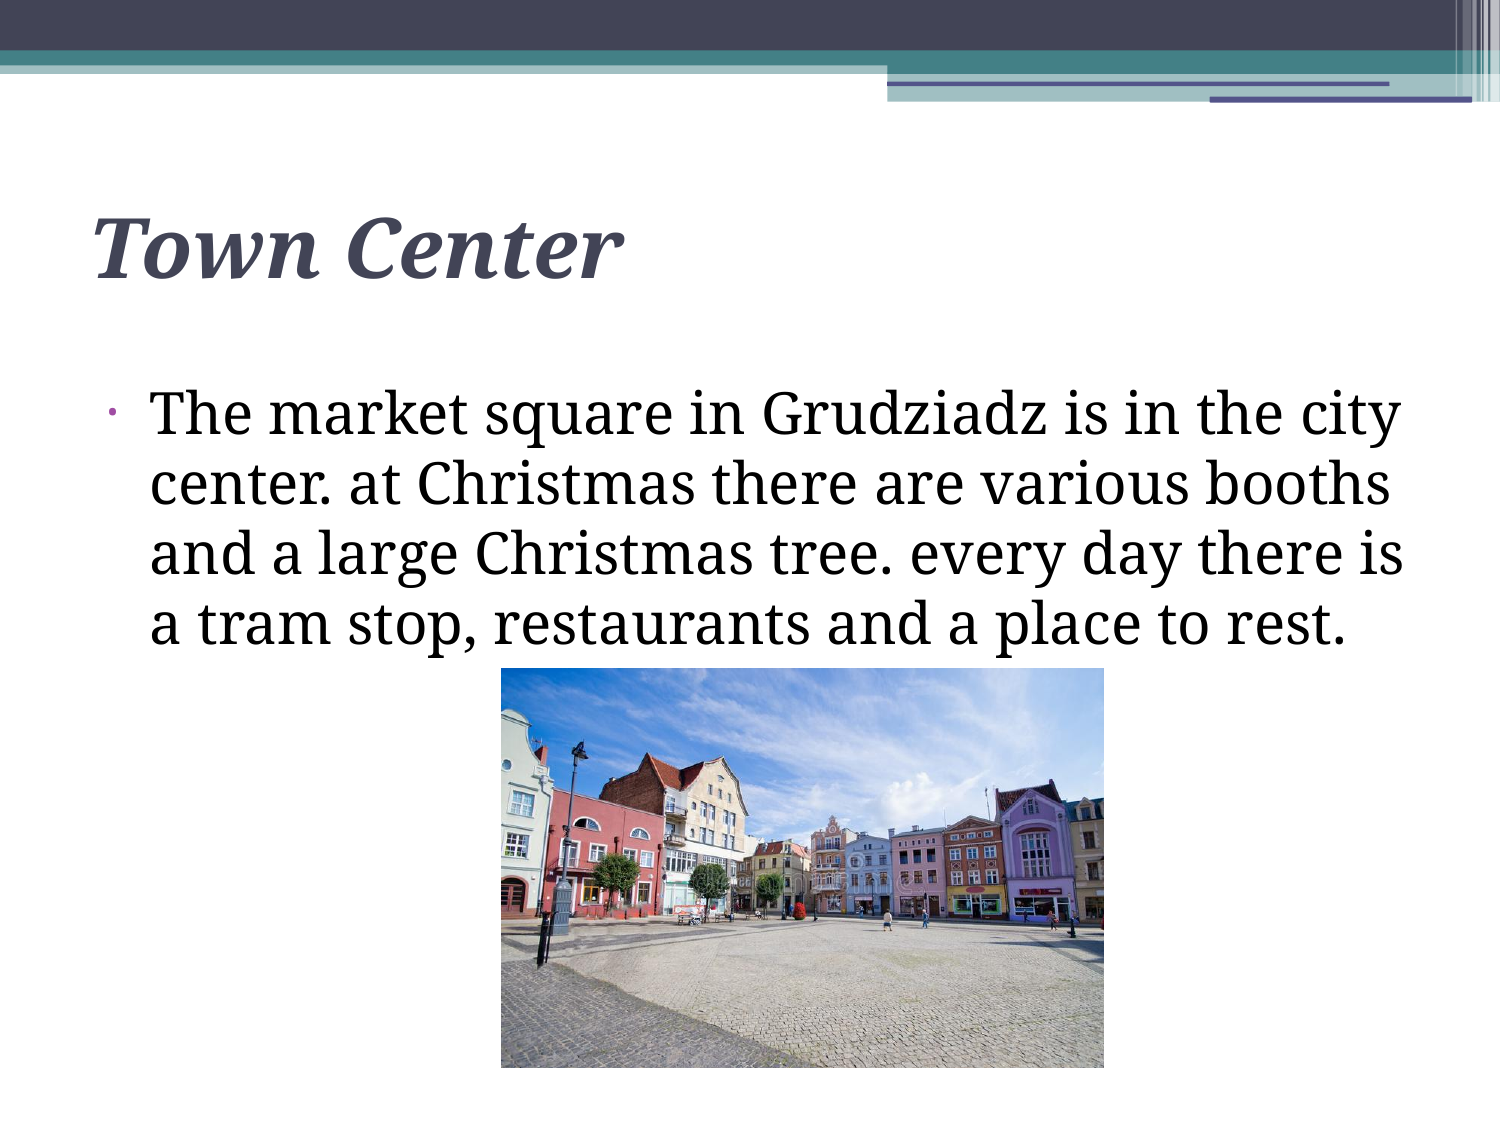

# Town Center
The market square in Grudziadz is in the city center. at Christmas there are various booths and a large Christmas tree. every day there is a tram stop, restaurants and a place to rest.